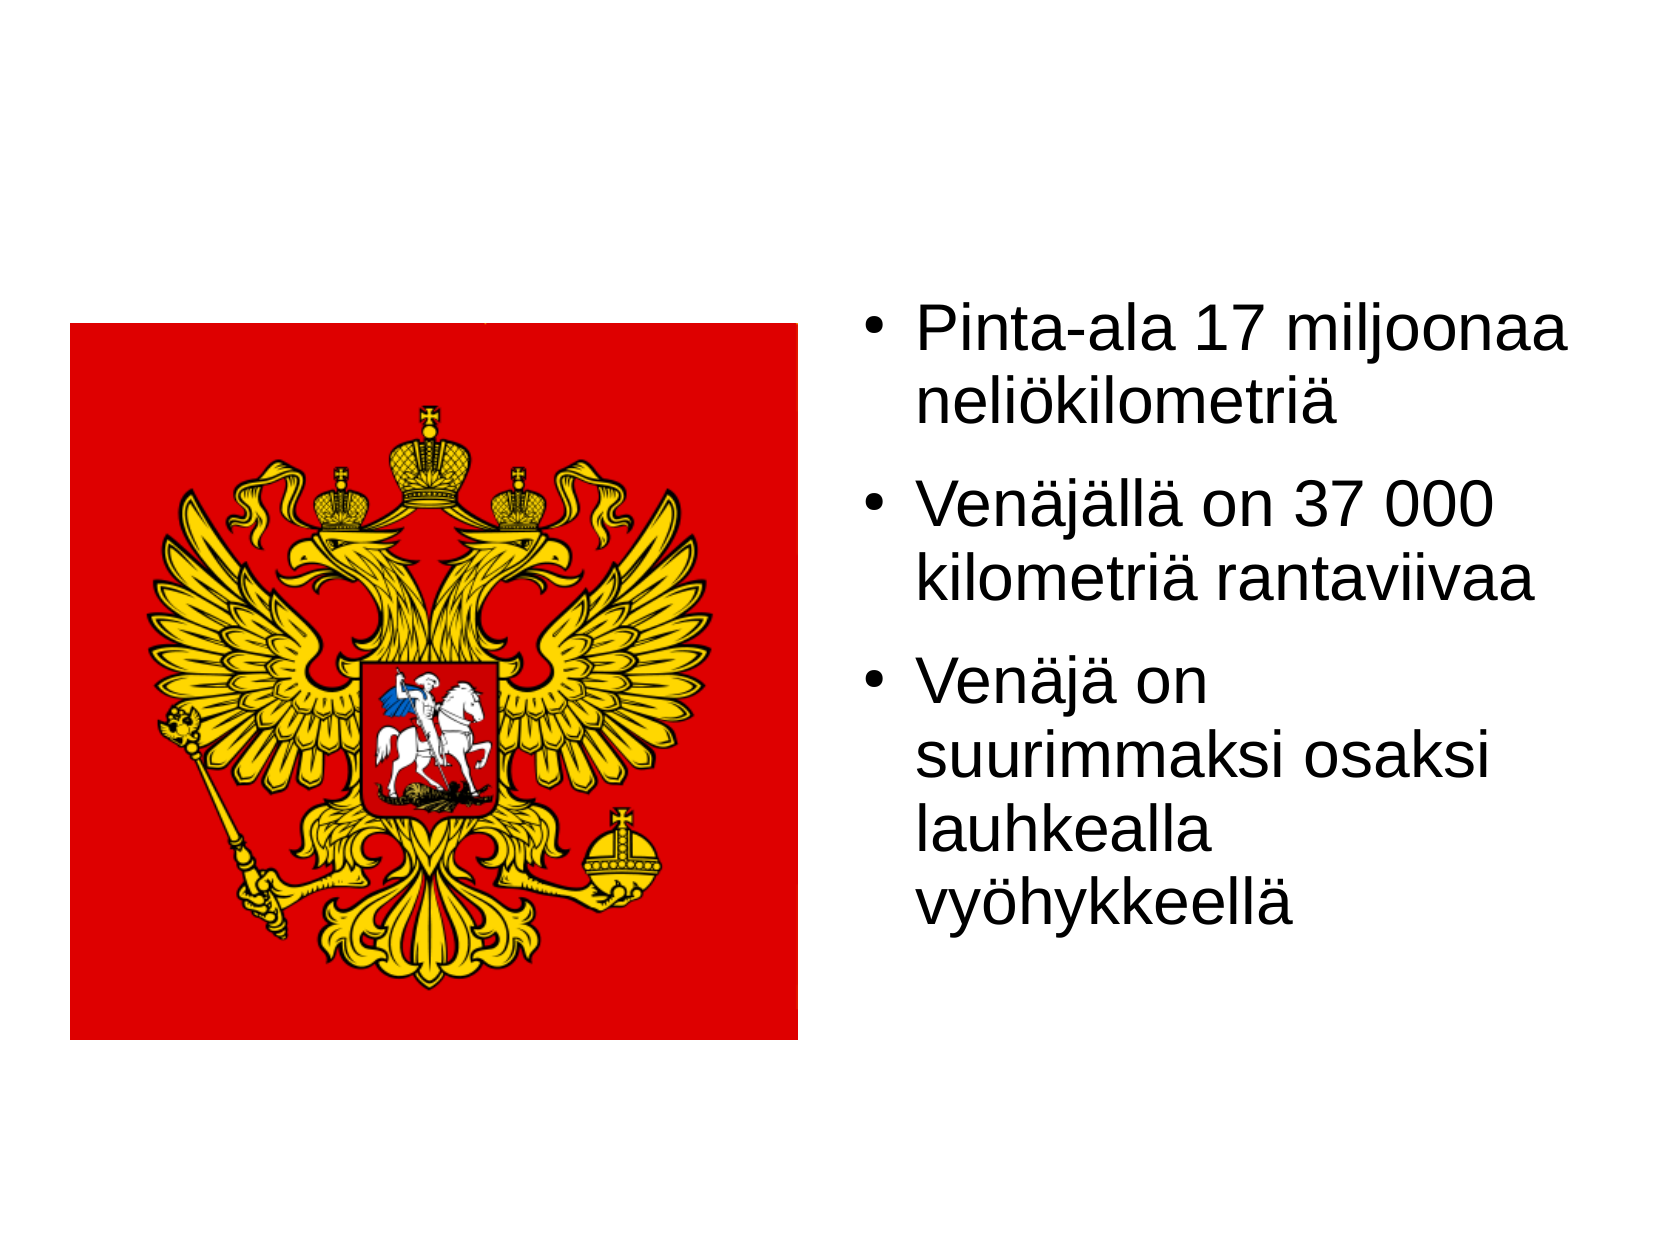

# Pinta-ala 17 miljoonaa neliökilometriä
Venäjällä on 37 000 kilometriä rantaviivaa
Venäjä on suurimmaksi osaksi lauhkealla vyöhykkeellä